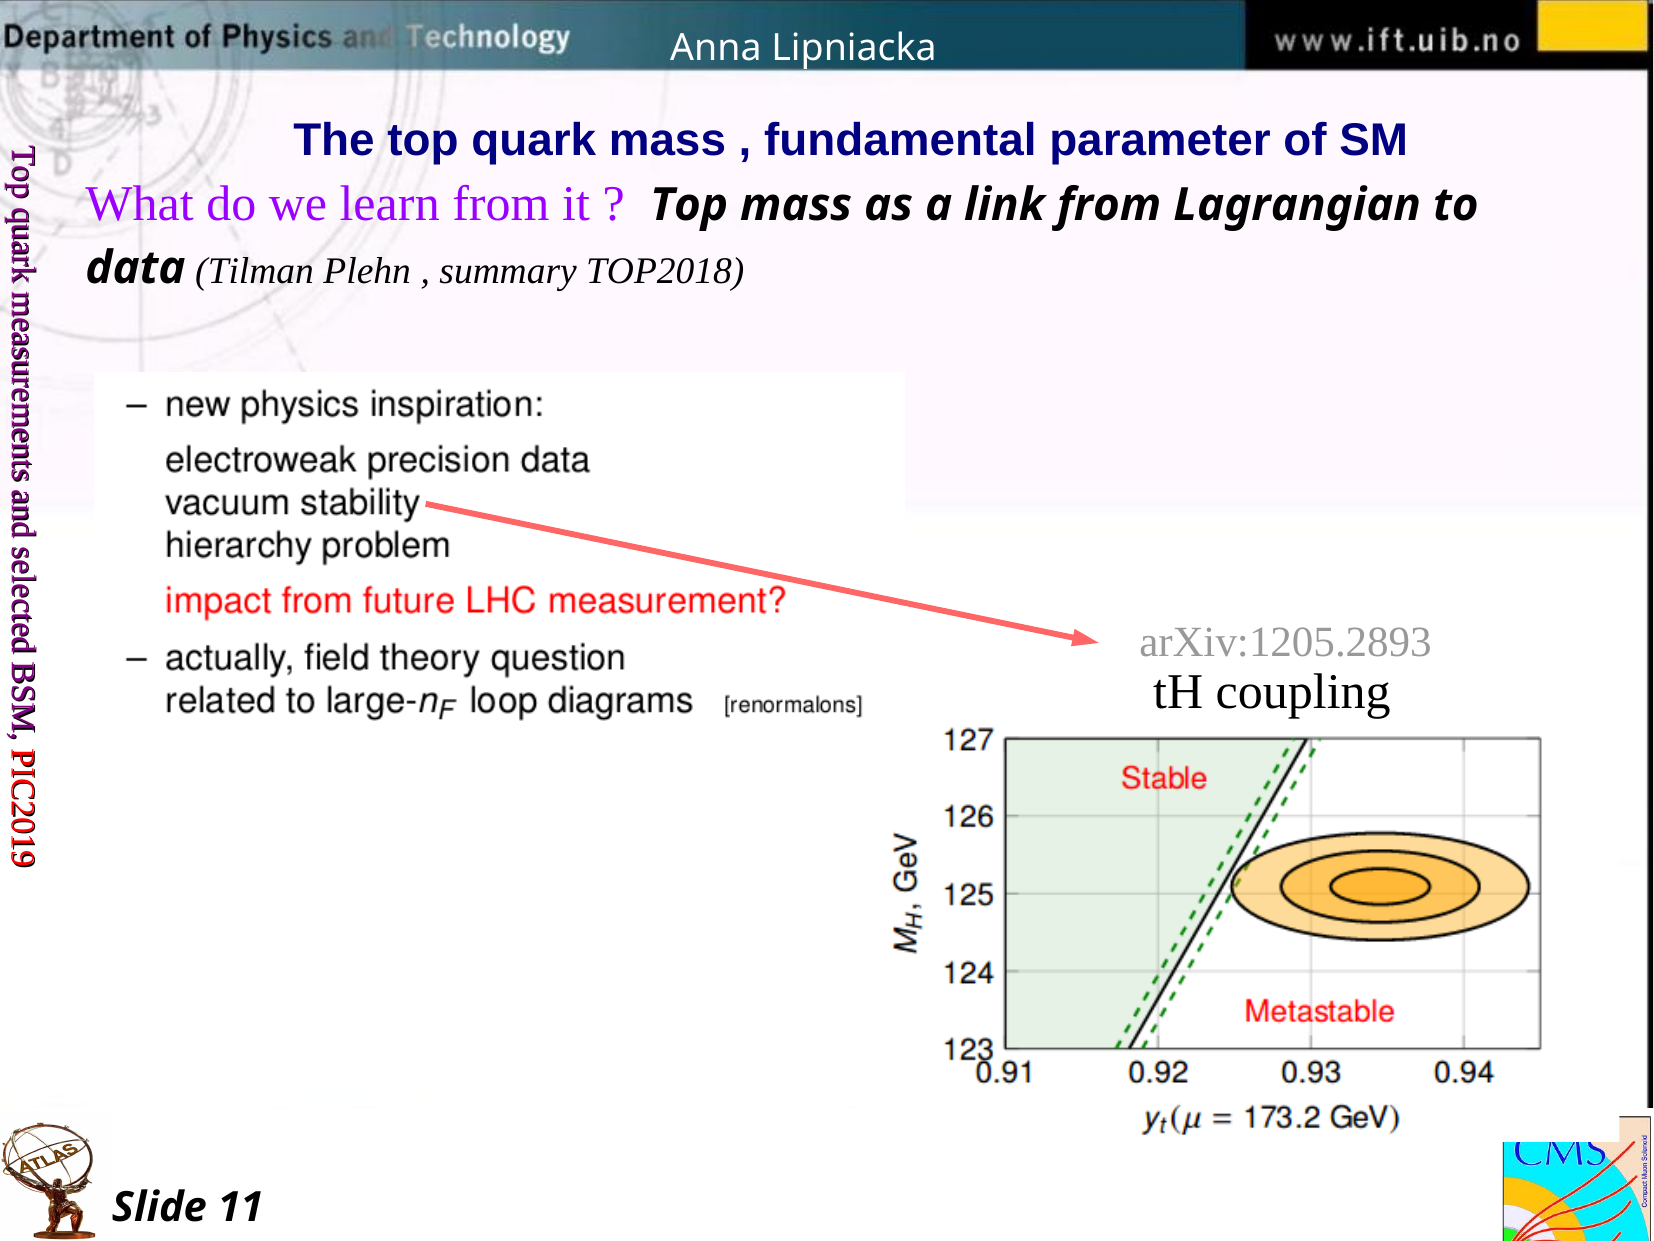

# The top quark mass , fundamental parameter of SM
What do we learn from it ? Top mass as a link from Lagrangian to data (Tilman Plehn , summary TOP2018)
arXiv:1205.2893
tH coupling
Slide 11